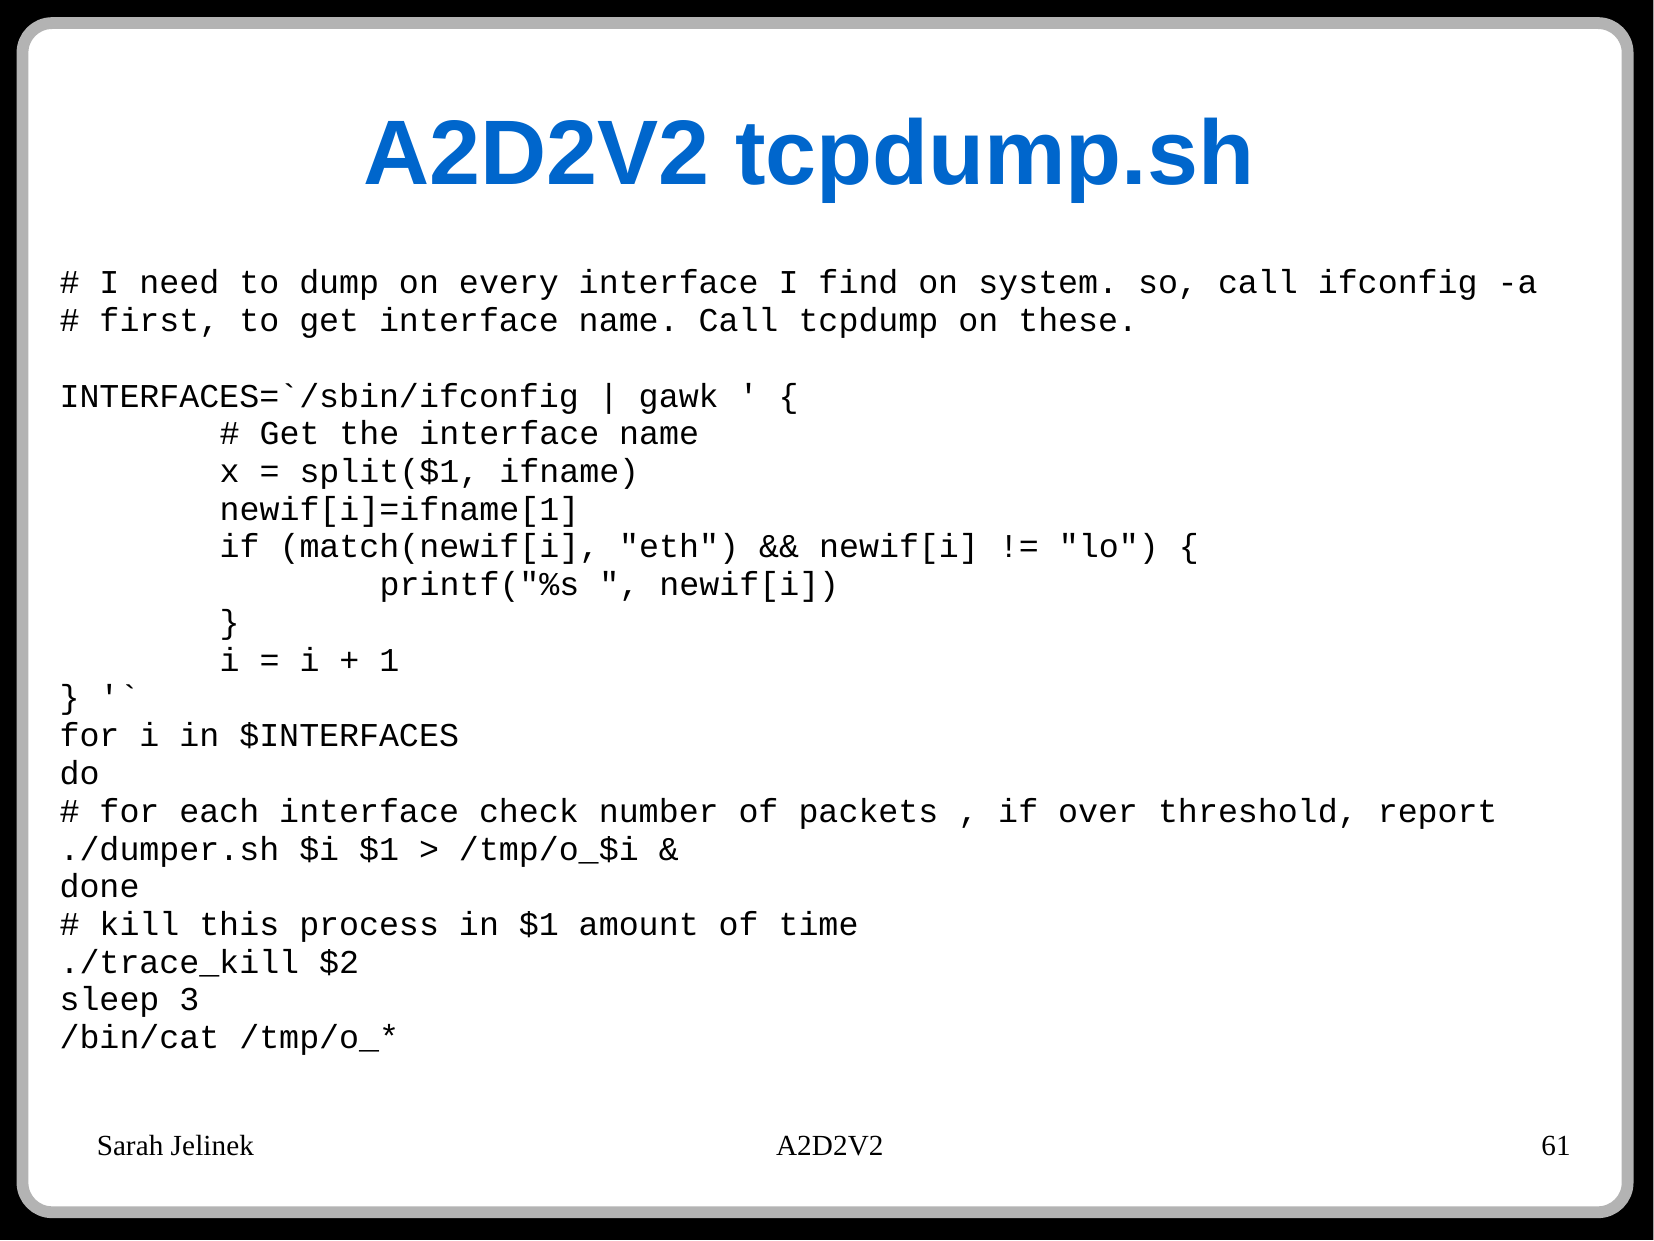

# A2D2V2 tcpdump.sh
# I need to dump on every interface I find on system. so, call ifconfig -a
# first, to get interface name. Call tcpdump on these.
INTERFACES=`/sbin/ifconfig | gawk ' {
 # Get the interface name
 x = split($1, ifname)
 newif[i]=ifname[1]
 if (match(newif[i], "eth") && newif[i] != "lo") {
 printf("%s ", newif[i])
 }
 i = i + 1
} '`
for i in $INTERFACES
do
# for each interface check number of packets , if over threshold, report
./dumper.sh $i $1 > /tmp/o_$i &
done
# kill this process in $1 amount of time
./trace_kill $2
sleep 3
/bin/cat /tmp/o_*
Sarah Jelinek A2D2V2
61